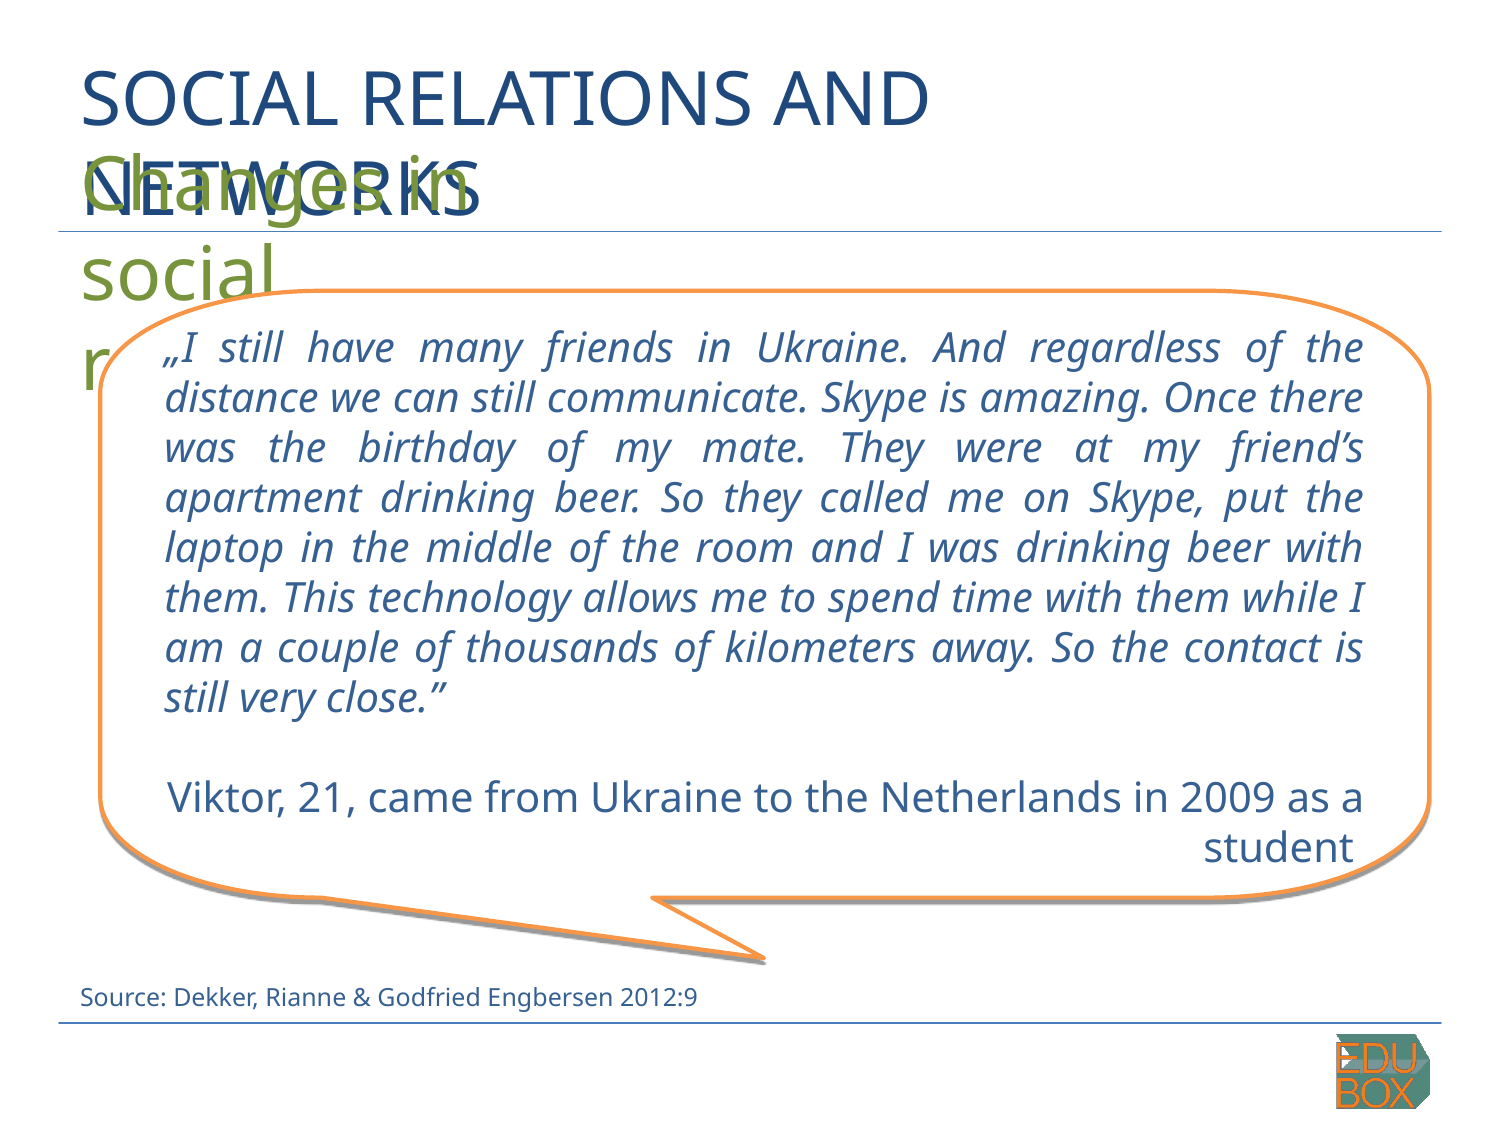

Dekker, Rianne & Godfried Engbersen. 2012
# SOCIAL RELATIONS AND NETWORKS
Changes in social relations
„I still have many friends in Ukraine. And regardless of the distance we can still communicate. Skype is amazing. Once there was the birthday of my mate. They were at my friend’s apartment drinking beer. So they called me on Skype, put the laptop in the middle of the room and I was drinking beer with them. This technology allows me to spend time with them while I am a couple of thousands of kilometers away. So the contact is still very close.”
Viktor, 21, came from Ukraine to the Netherlands in 2009 as a student
Source: Dekker, Rianne & Godfried Engbersen 2012:9